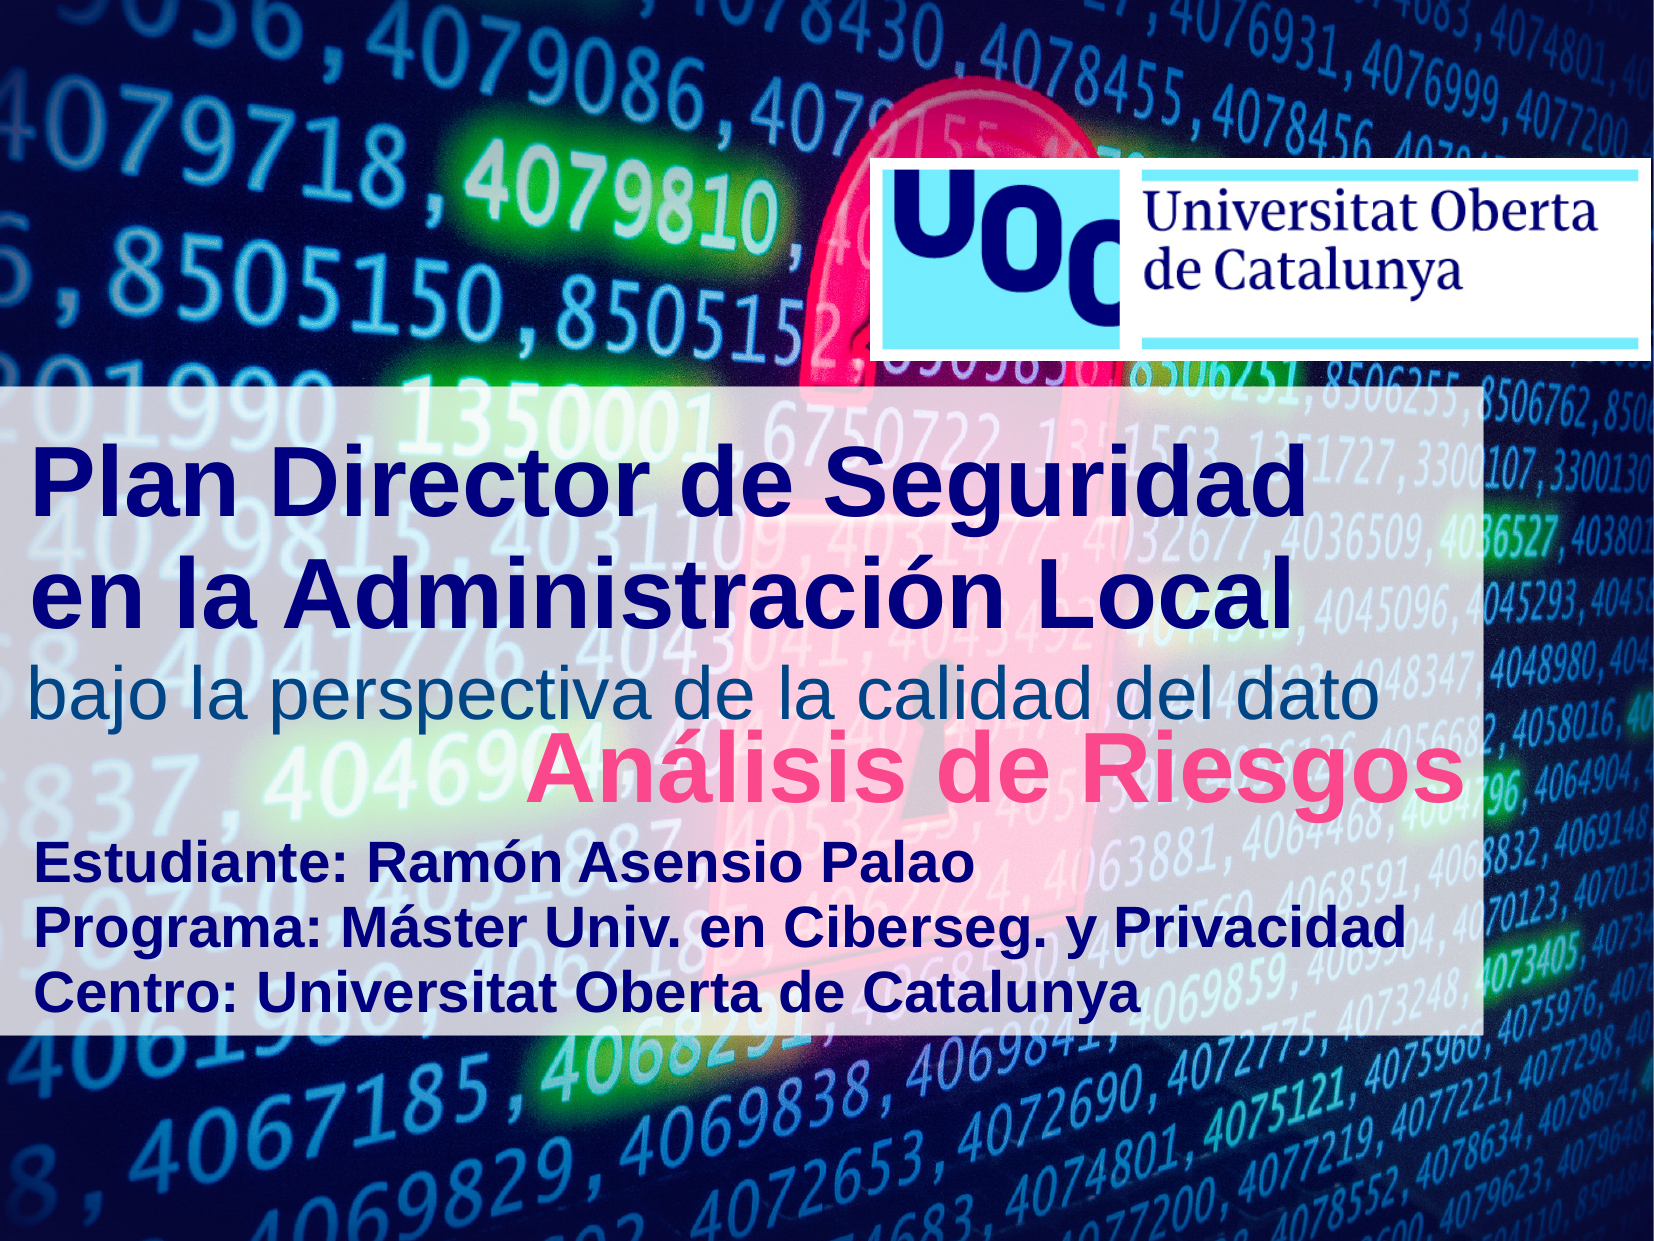

Plan Director de Seguridad en la Administración Local
# bajo la perspectiva de la calidad del dato
Análisis de Riesgos
Estudiante: Ramón Asensio Palao
Programa: Máster Univ. en Ciberseg. y Privacidad
Centro: Universitat Oberta de Catalunya